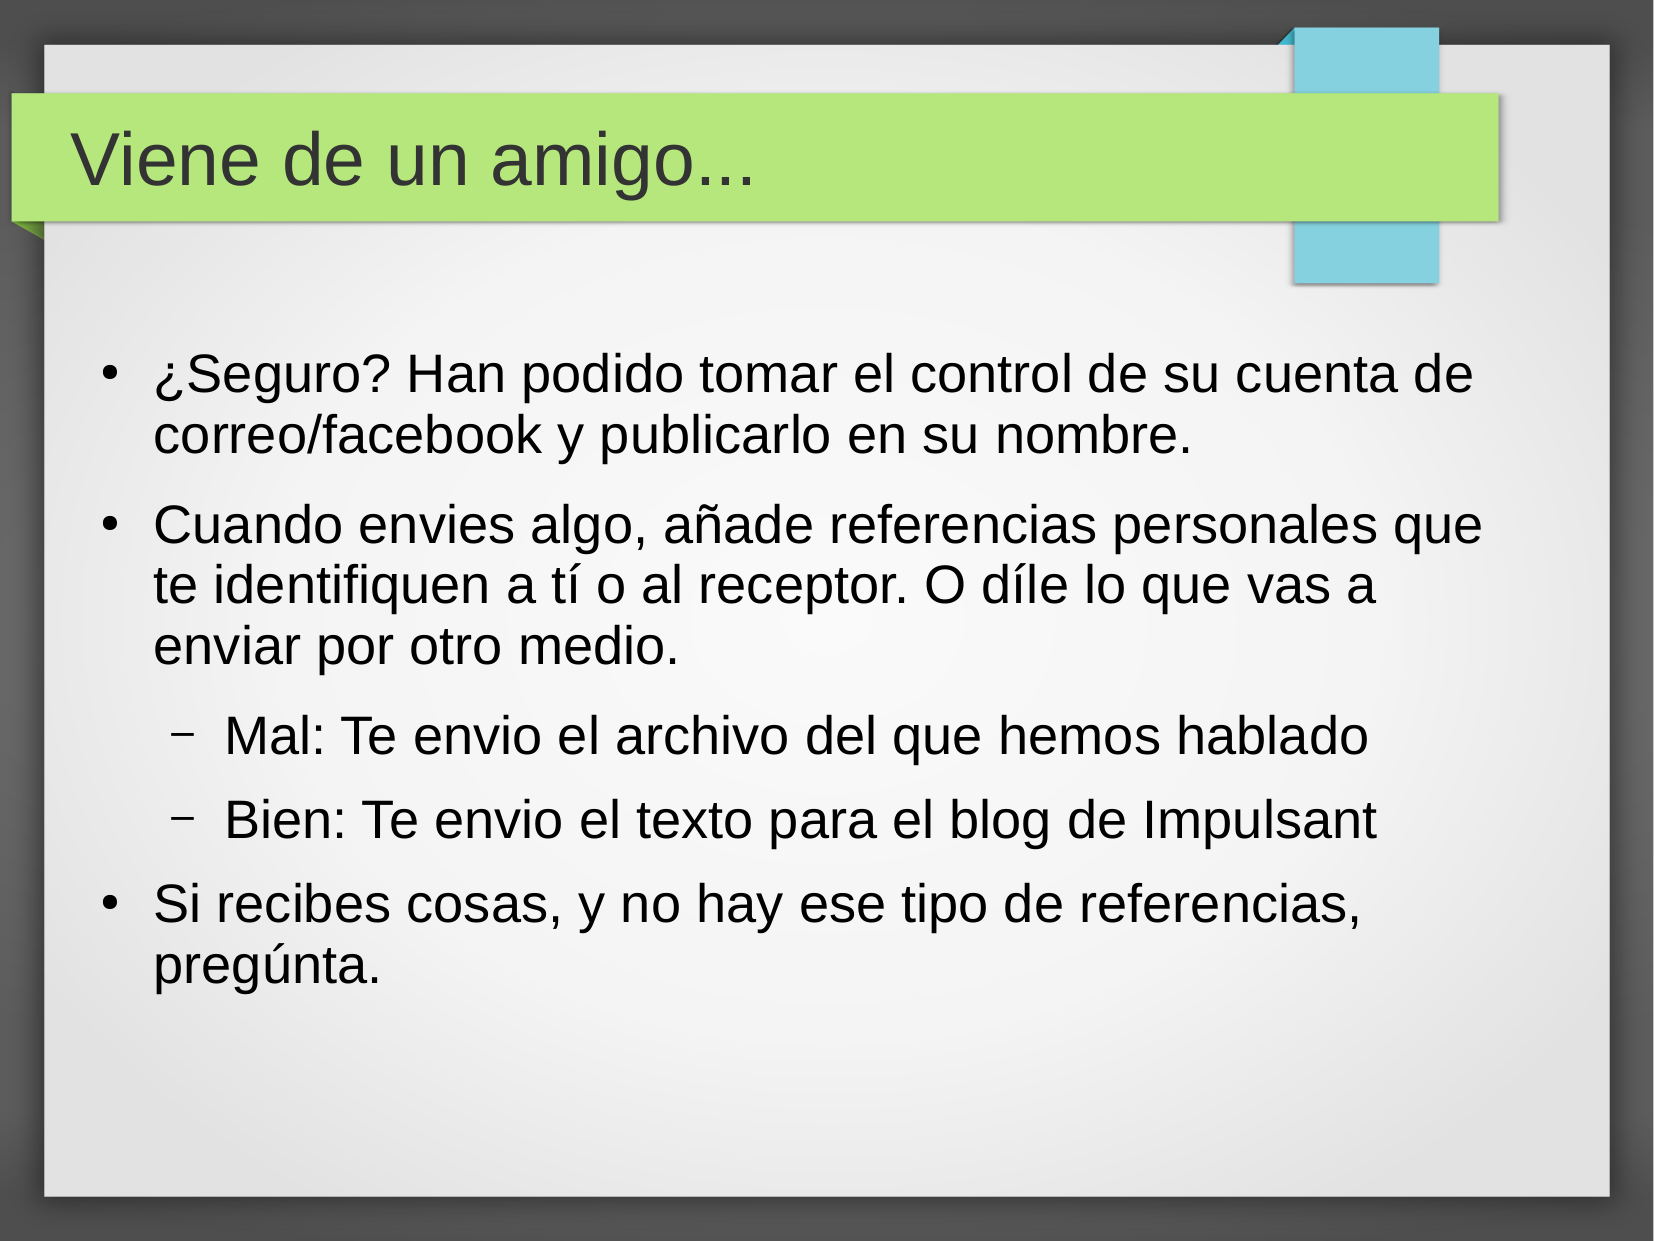

# Viene de un amigo...
¿Seguro? Han podido tomar el control de su cuenta de correo/facebook y publicarlo en su nombre.
Cuando envies algo, añade referencias personales que te identifiquen a tí o al receptor. O díle lo que vas a enviar por otro medio.
Mal: Te envio el archivo del que hemos hablado
Bien: Te envio el texto para el blog de Impulsant
Si recibes cosas, y no hay ese tipo de referencias, pregúnta.